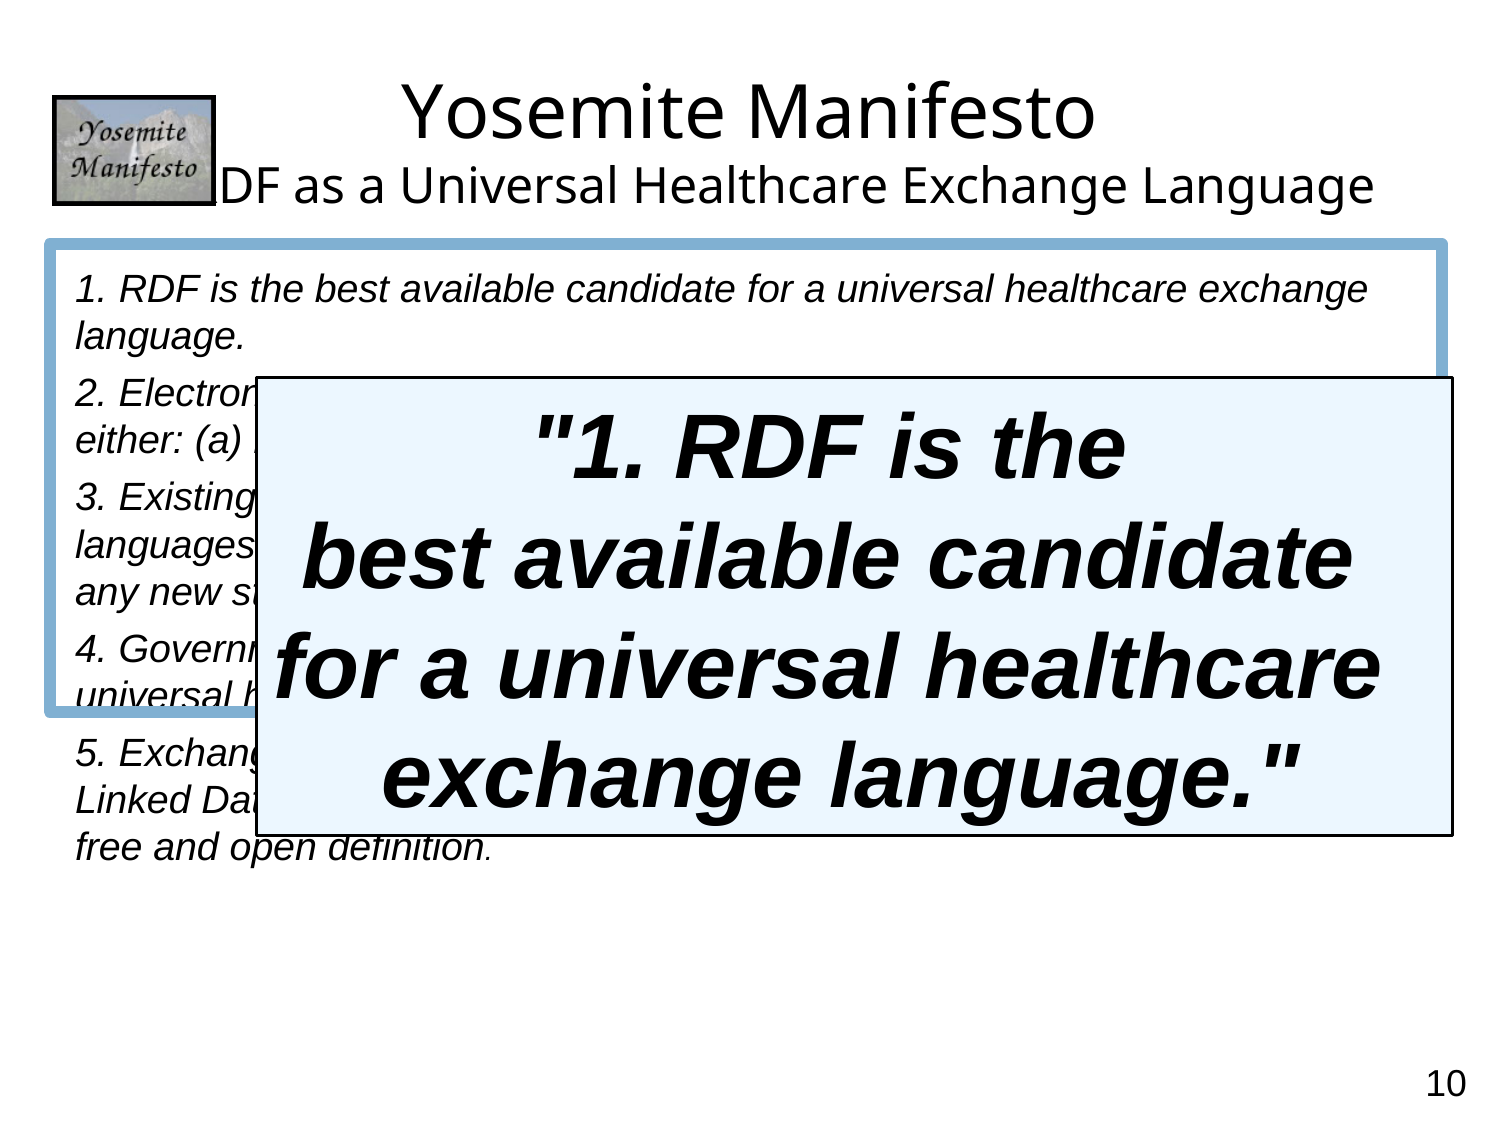

# Yosemite Manifesto on RDF as a Universal Healthcare Exchange Language
1. RDF is the best available candidate for a universal healthcare exchange language.
2. Electronic healthcare information should be exchanged in a format that either: (a) is an RDF format directly; or (b) has a standard mapping to RDF.
3. Existing standard healthcare vocabularies, data models and exchange languages should be leveraged by defining standard mappings to RDF, and any new standards should have RDF representations.
4. Government agencies should mandate or incentivize the use of RDF as a universal healthcare exchange language.
5. Exchanged healthcare information should be self-describing, using Linked Data principles, so that each concept URI is de-referenceable to its free and open definition.
"1. RDF is the
best available candidate
for a universal healthcare
exchange language."
10